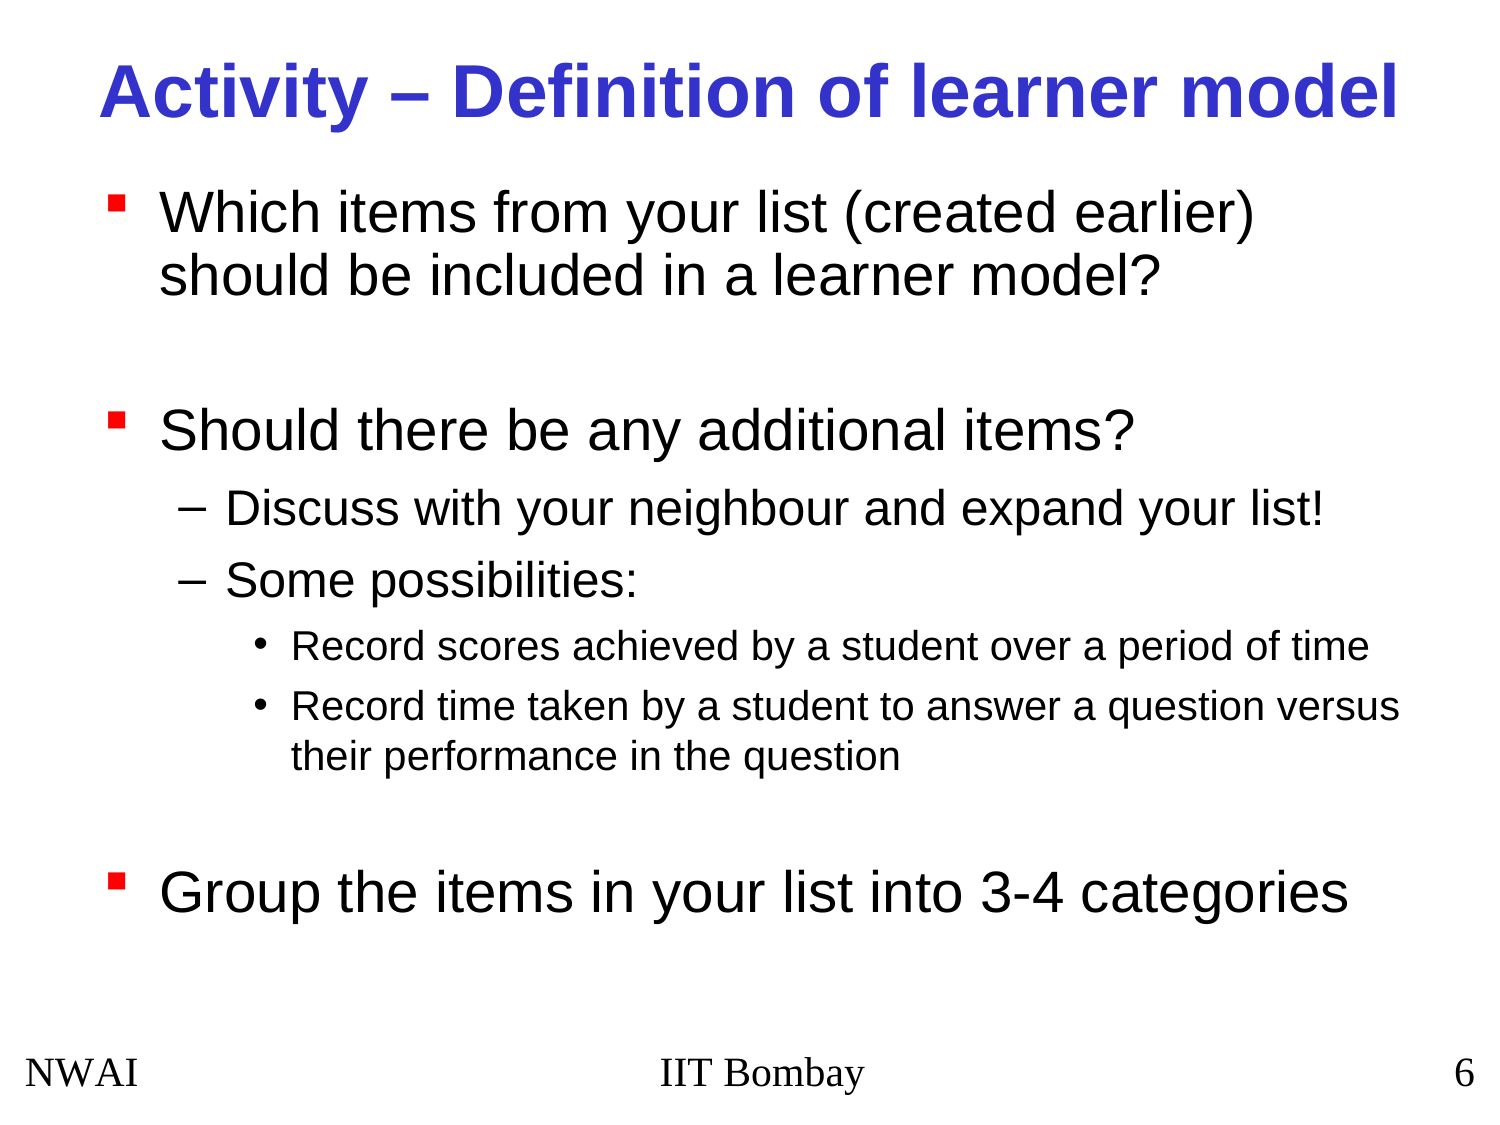

# Activity – Definition of learner model
Which items from your list (created earlier) should be included in a learner model?
Should there be any additional items?
Discuss with your neighbour and expand your list!
Some possibilities:
Record scores achieved by a student over a period of time
Record time taken by a student to answer a question versus their performance in the question
Group the items in your list into 3-4 categories
NWAI
IIT Bombay
6